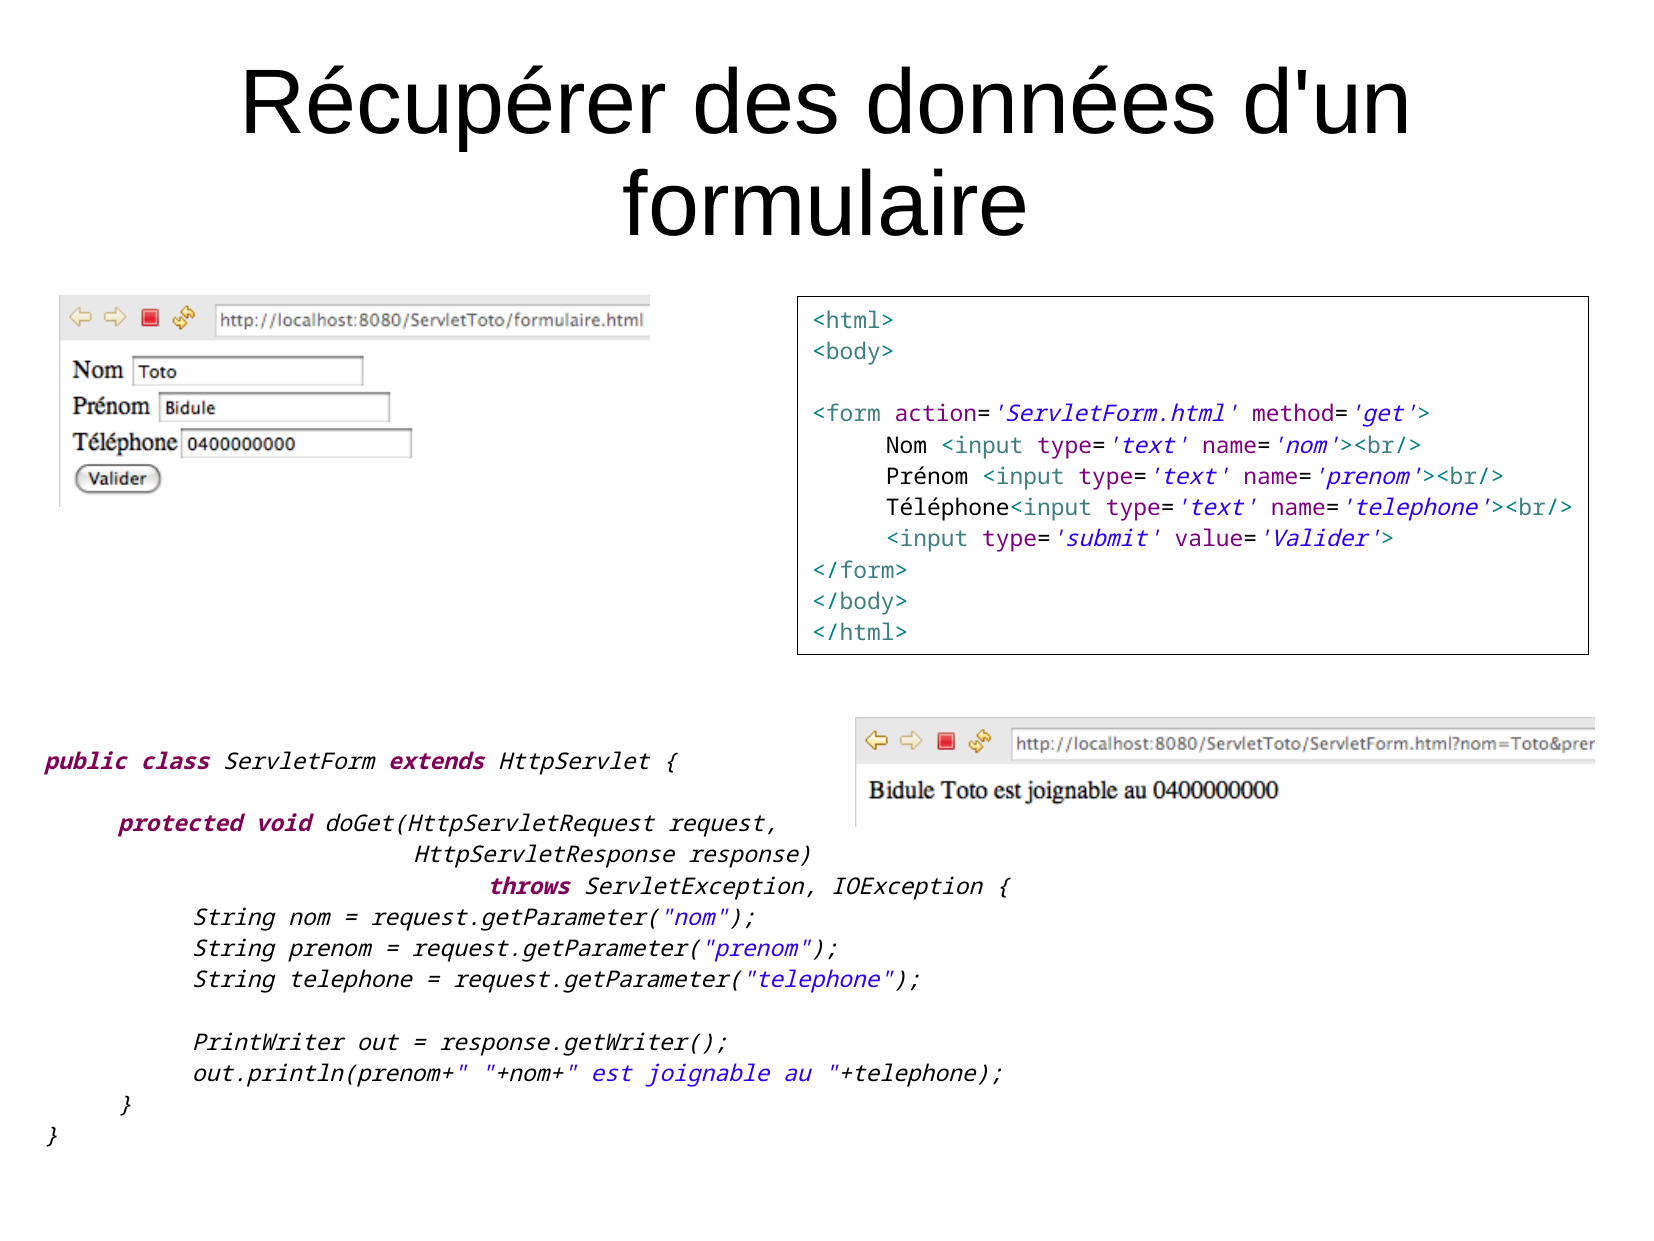

# Récupérer des données d'un formulaire
<html>
<body>
<form action='ServletForm.html' method='get'>
	Nom <input type='text' name='nom'><br/>
	Prénom <input type='text' name='prenom'><br/>
	Téléphone<input type='text' name='telephone'><br/>
	<input type='submit' value='Valider'>
</form>
</body>
</html>
public class ServletForm extends HttpServlet {
	protected void doGet(HttpServletRequest request,
					HttpServletResponse response)
						throws ServletException, IOException {
		String nom = request.getParameter("nom");
		String prenom = request.getParameter("prenom");
		String telephone = request.getParameter("telephone");
		PrintWriter out = response.getWriter();
		out.println(prenom+" "+nom+" est joignable au "+telephone);
	}
}